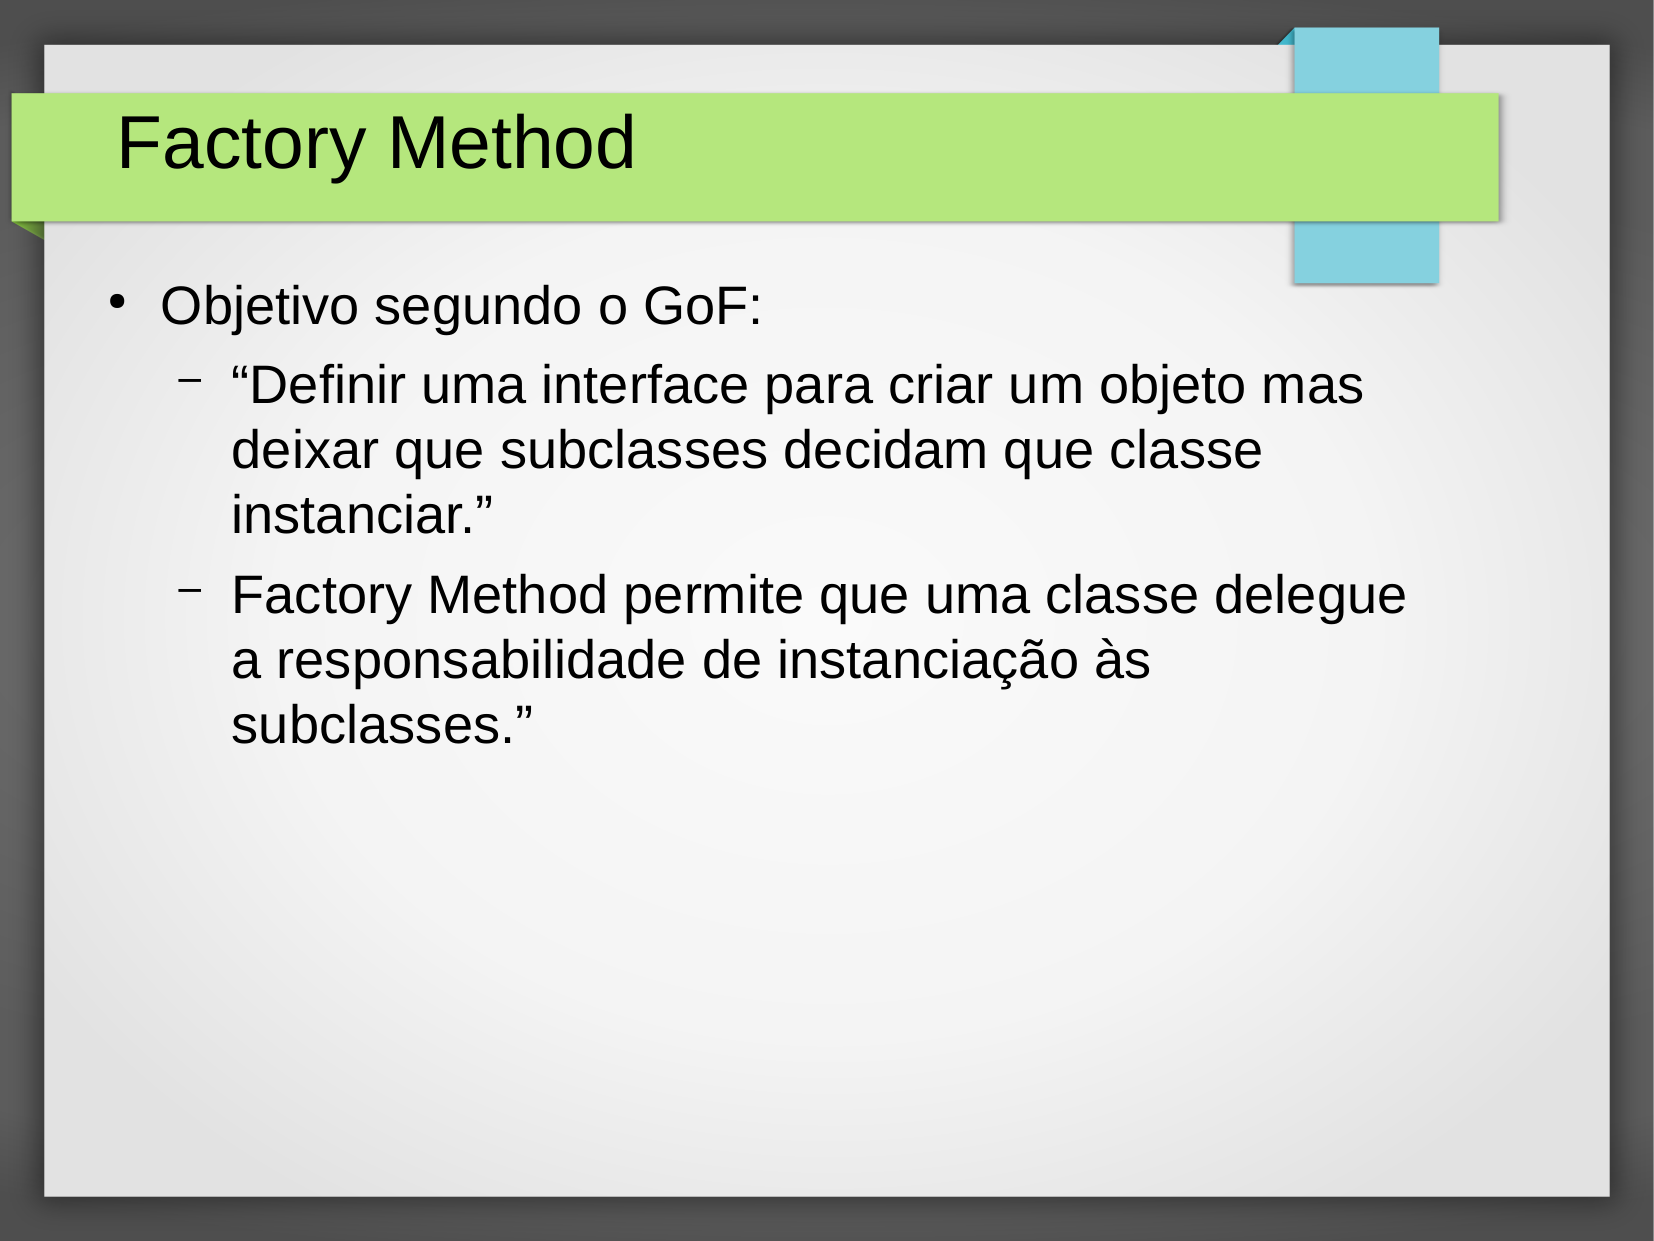

# Factory Method
Objetivo segundo o GoF:
“Definir uma interface para criar um objeto mas deixar que subclasses decidam que classe instanciar.”
Factory Method permite que uma classe delegue a responsabilidade de instanciação às subclasses.”